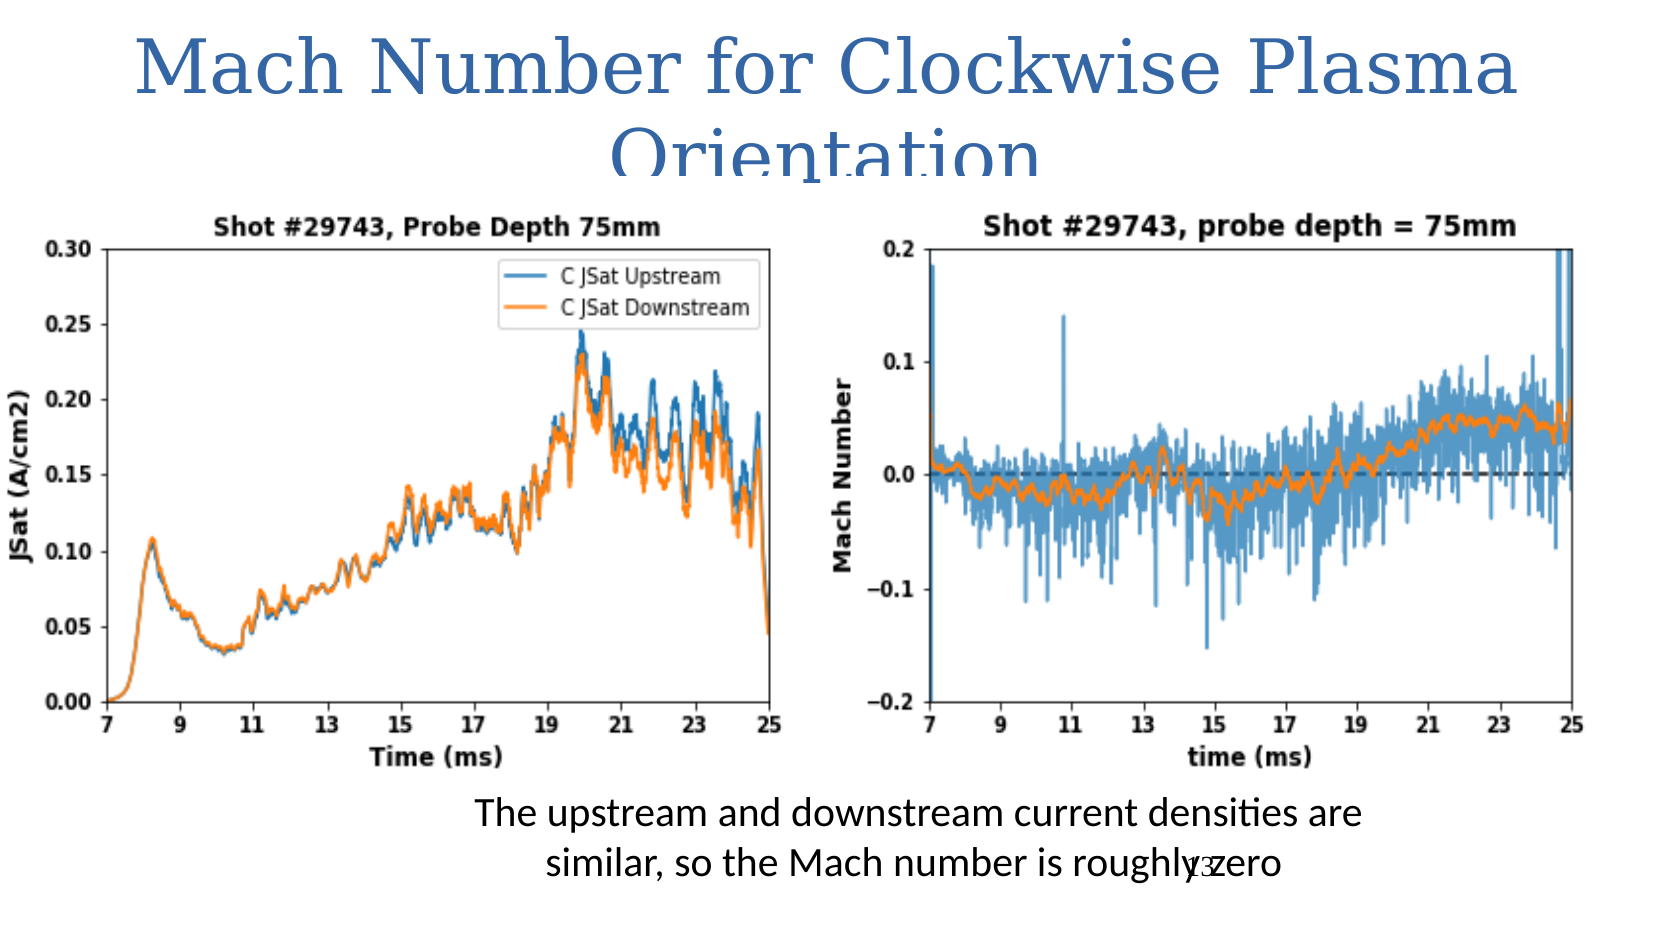

# Mach Number for Clockwise Plasma Orientation
The upstream and downstream current densities are similar, so the Mach number is roughly zero